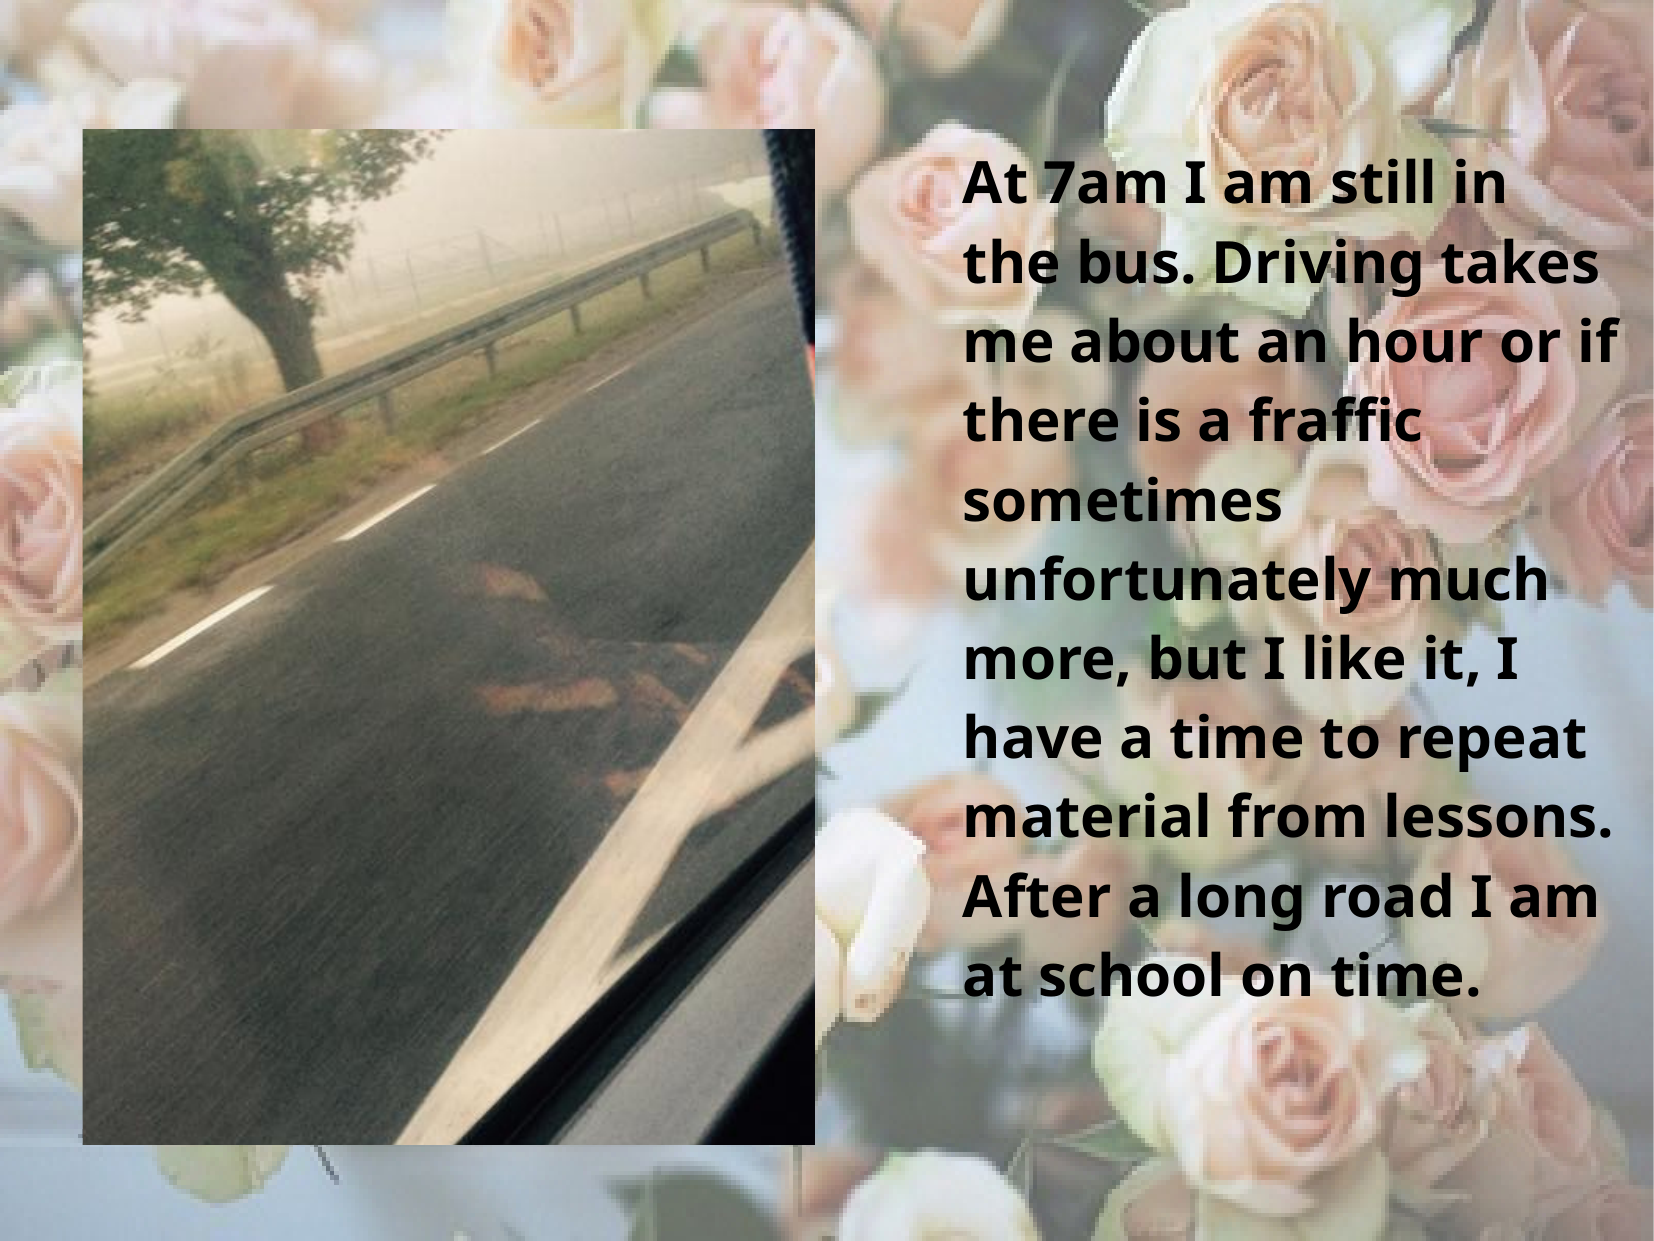

#
At 7am I am still in the bus. Driving takes me about an hour or if there is a fraffic sometimes unfortunately much more, but I like it, I have a time to repeat material from lessons. After a long road I am at school on time.